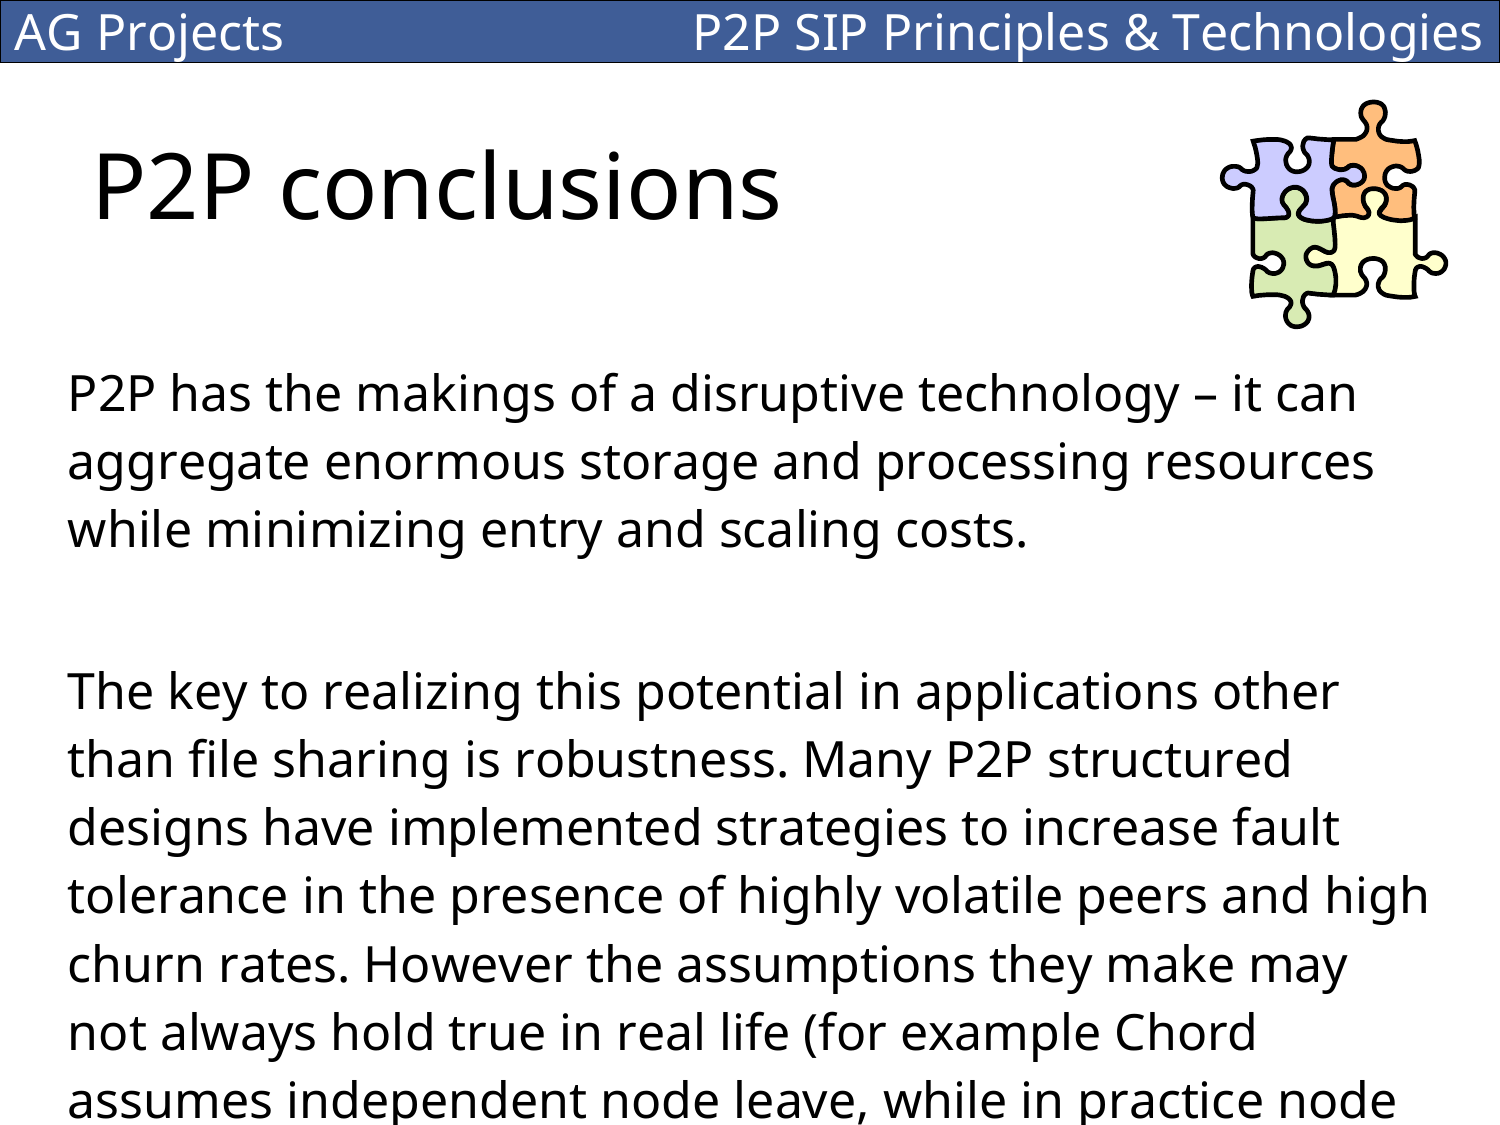

P2P conclusions
P2P has the makings of a disruptive technology – it can aggregate enormous storage and processing resources while minimizing entry and scaling costs.
The key to realizing this potential in applications other than file sharing is robustness. Many P2P structured designs have implemented strategies to increase fault tolerance in the presence of highly volatile peers and high churn rates. However the assumptions they make may not always hold true in real life (for example Chord assumes independent node leave, while in practice node leave may be correlated).